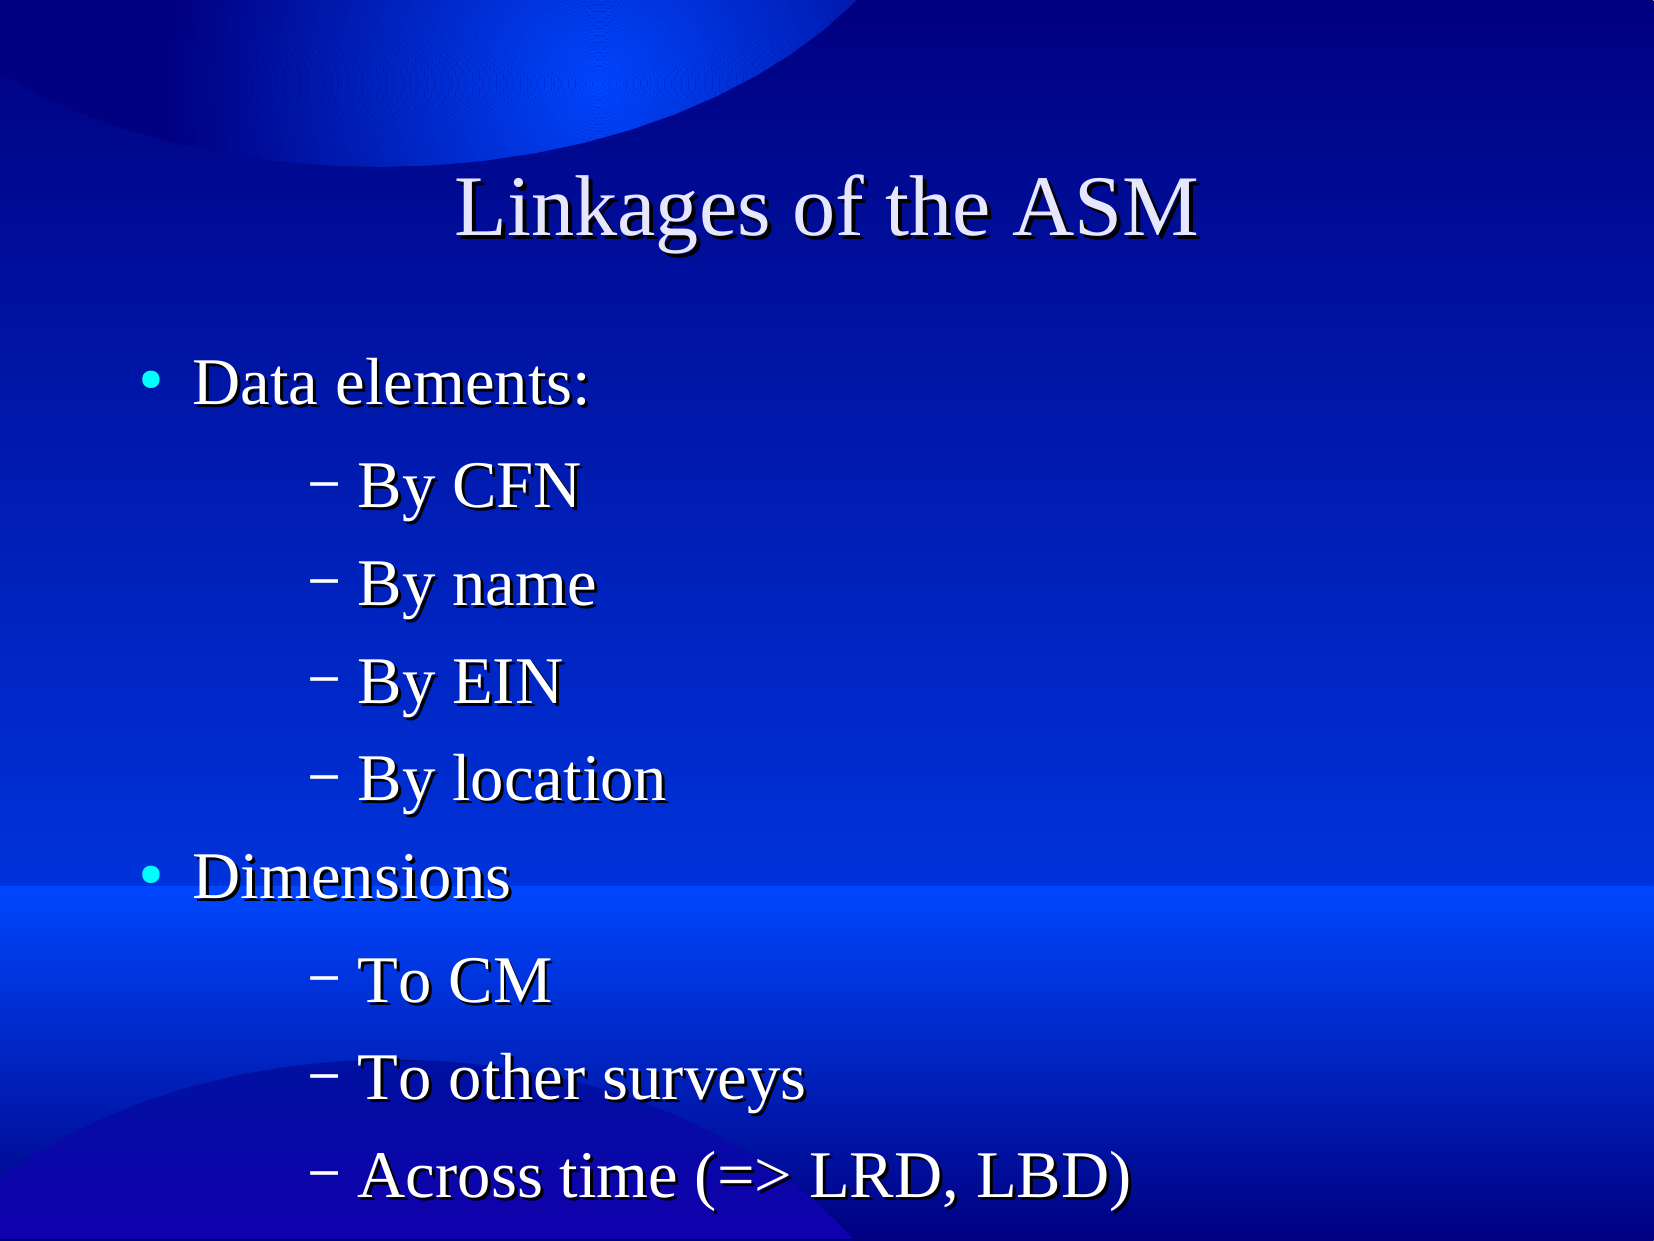

# Linkages of the ASM
Data elements:
By CFN
By name
By EIN
By location
Dimensions
To CM
To other surveys
Across time (=> LRD, LBD)